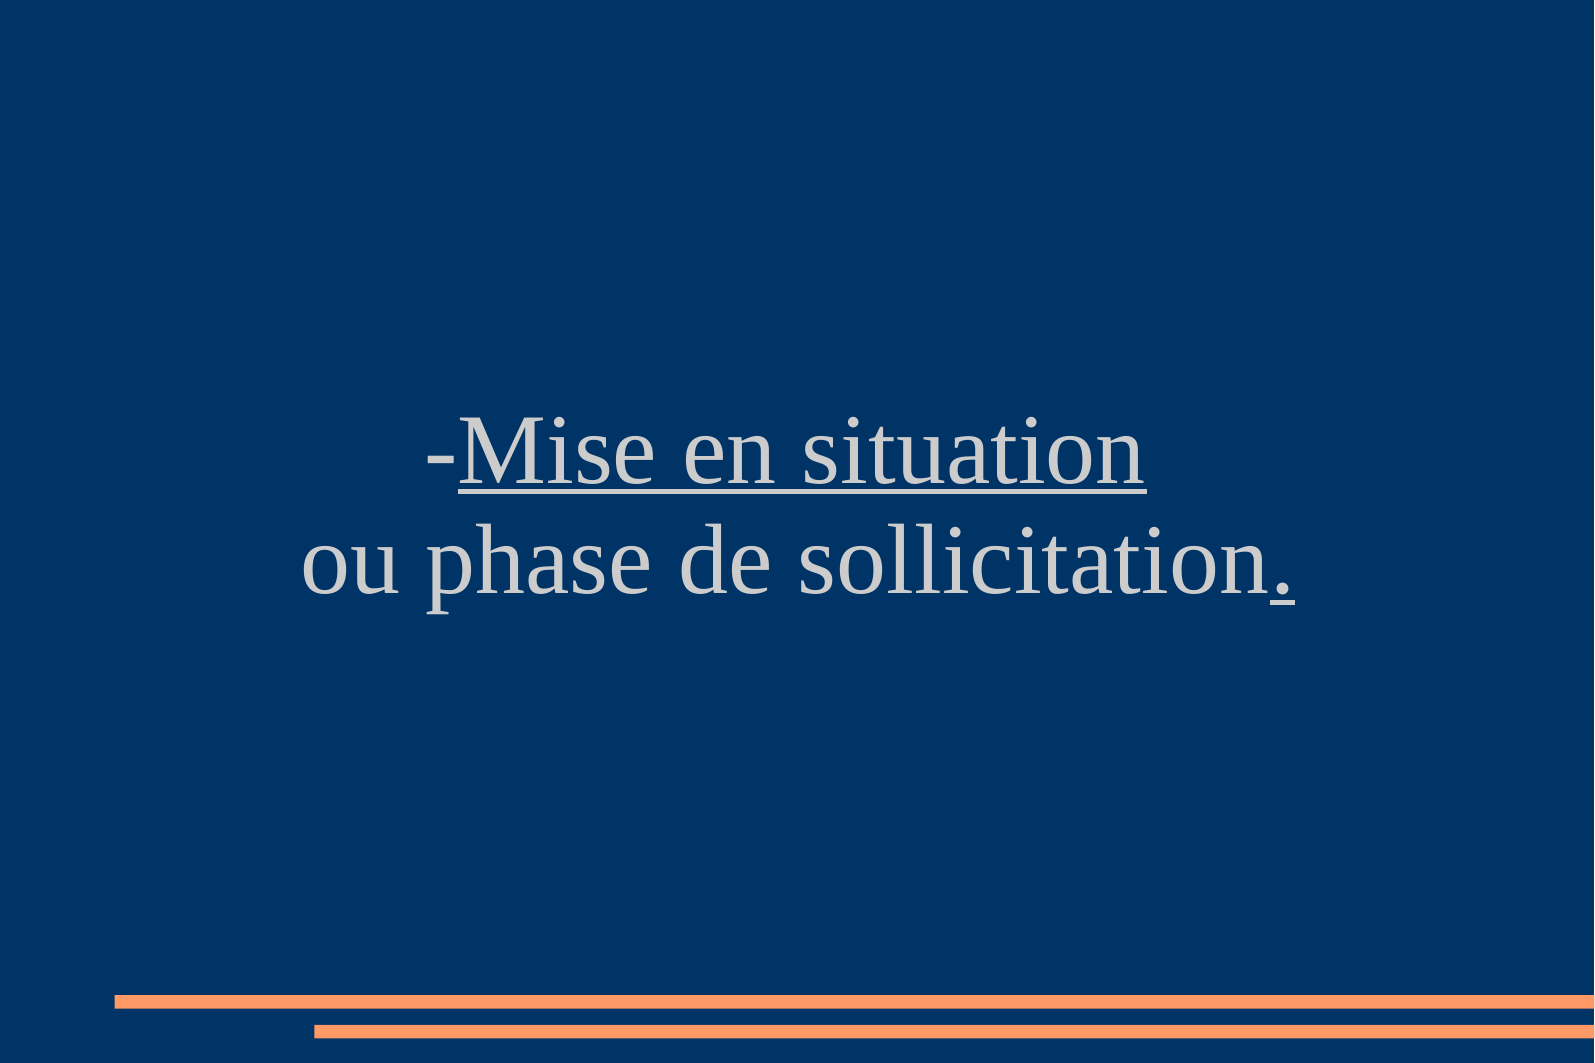

# -Mise en situation
ou phase de sollicitation.